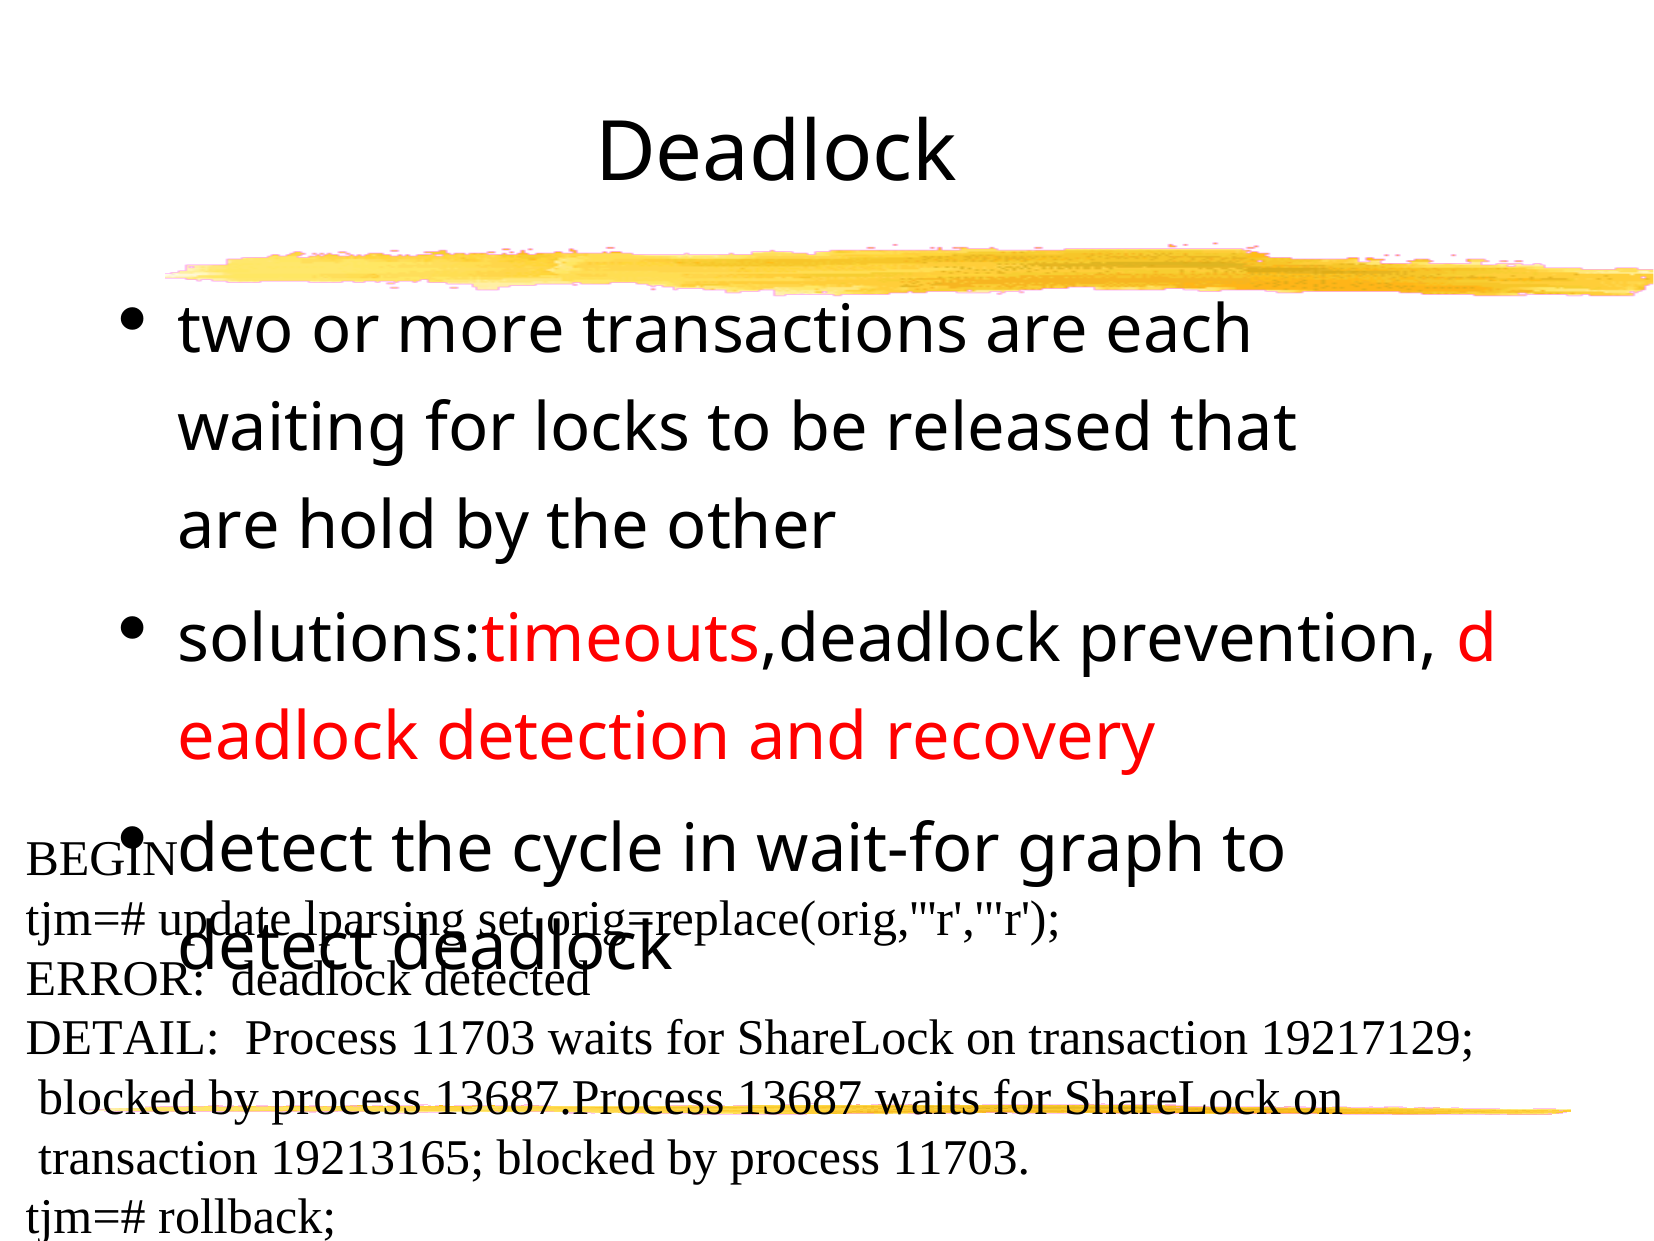

# Deadlock
two or more transactions are each
waiting for locks to be released that
are hold by the other
solutions:timeouts,deadlock prevention, deadlock detection and recovery
detect the cycle in wait-for graph to
detect deadlock
BEGIN
tjm=# update lparsing set orig=replace(orig,'''r','"r');
ERROR: deadlock detected
DETAIL: Process 11703 waits for ShareLock on transaction 19217129;
 blocked by process 13687.Process 13687 waits for ShareLock on
 transaction 19213165; blocked by process 11703.
tjm=# rollback;